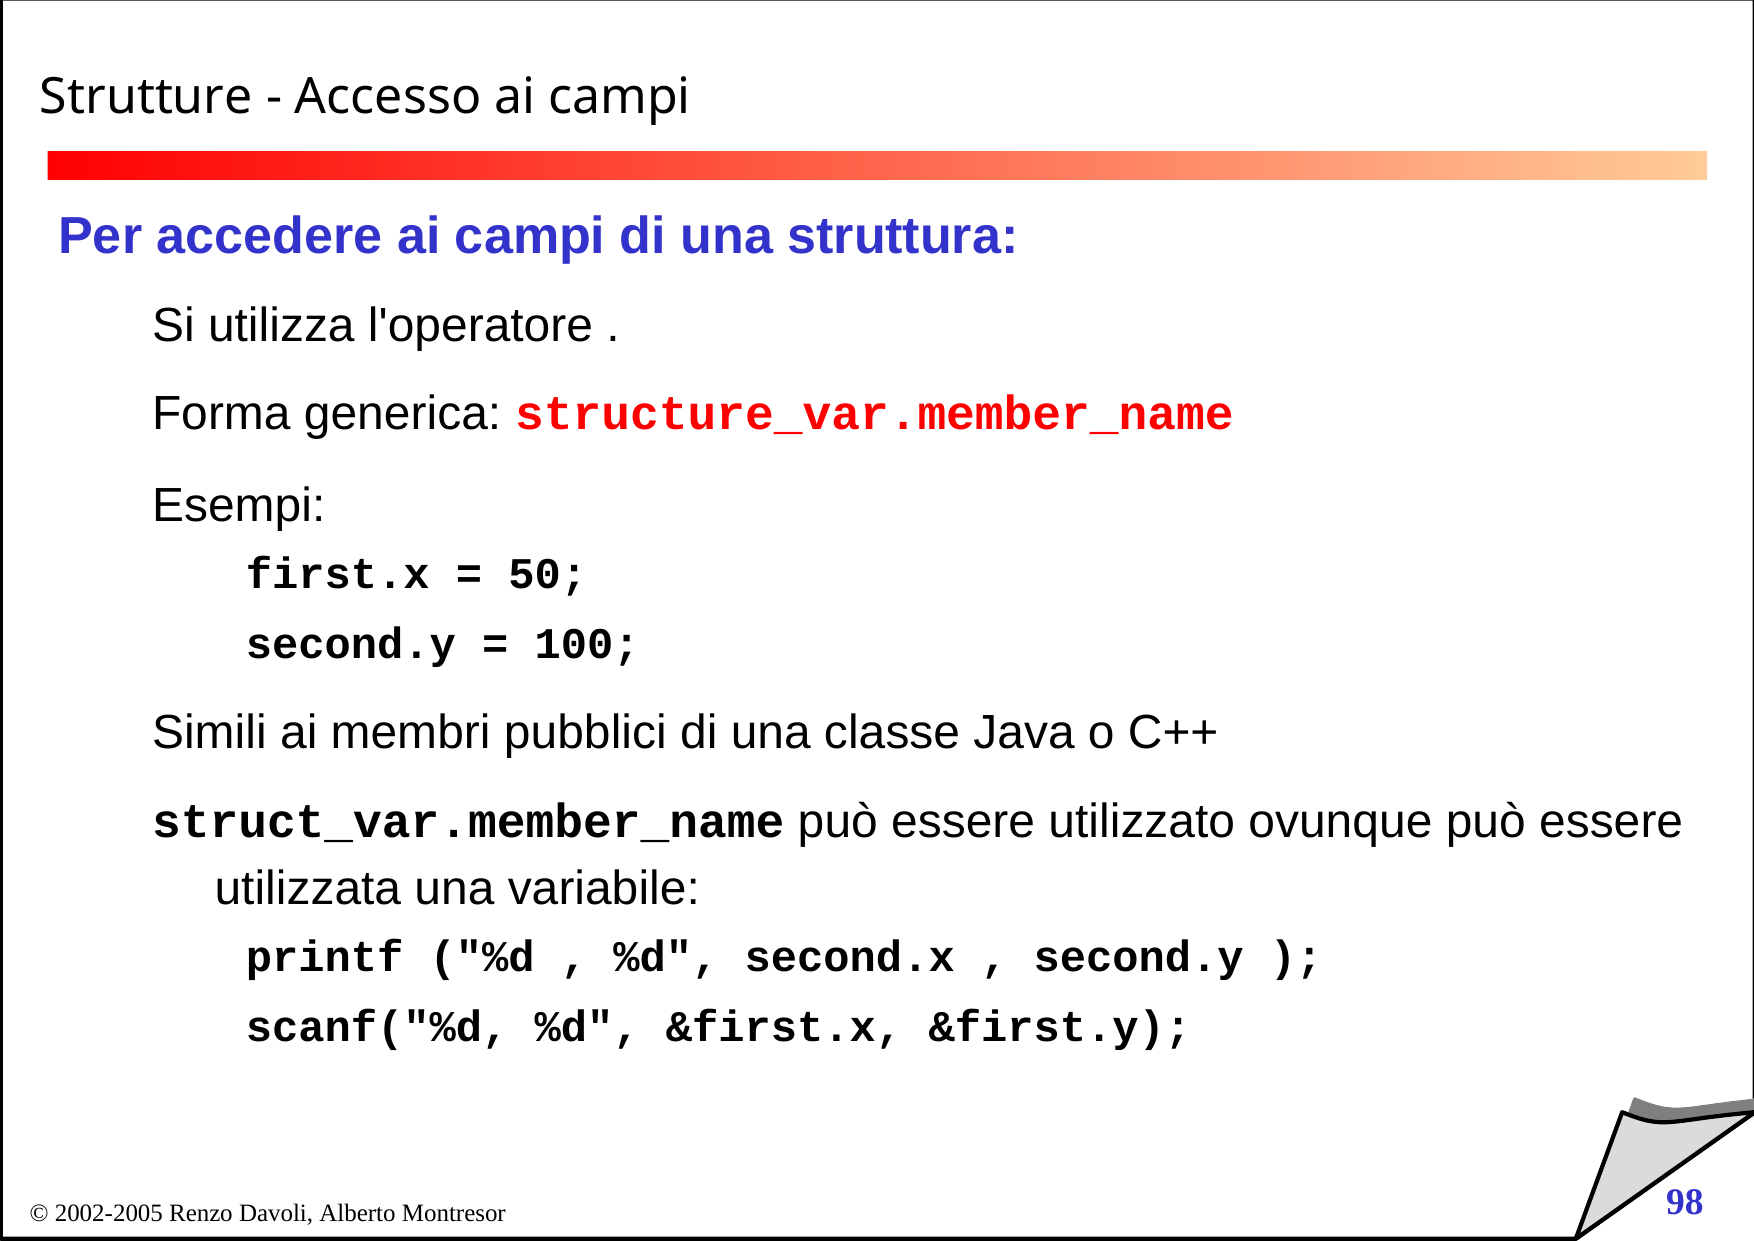

# Strutture - Accesso ai campi
Per accedere ai campi di una struttura:
Si utilizza l'operatore .
Forma generica: structure_var.member_name
Esempi:
first.x = 50;
second.y = 100;
Simili ai membri pubblici di una classe Java o C++
struct_var.member_name può essere utilizzato ovunque può essere utilizzata una variabile:
printf ("%d , %d", second.x , second.y );
scanf("%d, %d", &first.x, &first.y);